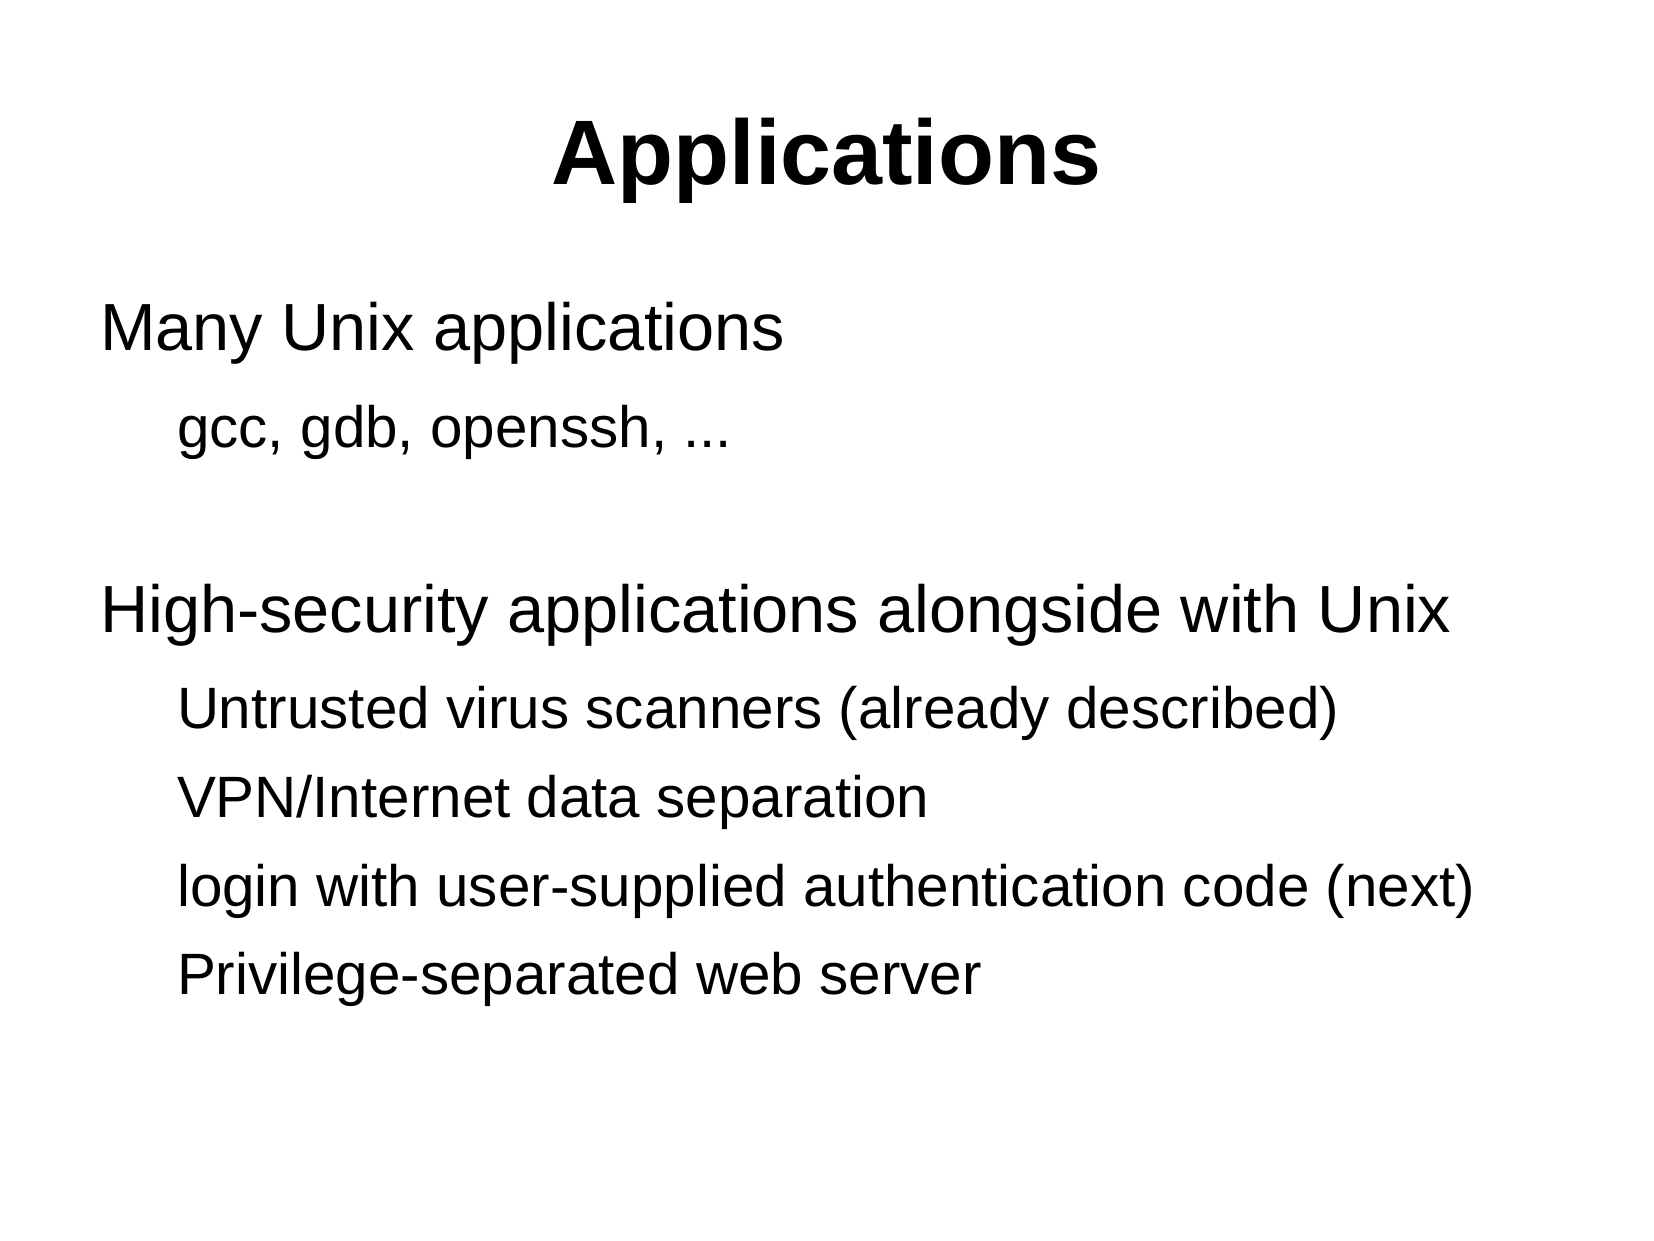

# Applications
Many Unix applications
gcc, gdb, openssh, ...
High-security applications alongside with Unix
Untrusted virus scanners (already described)
VPN/Internet data separation
login with user-supplied authentication code (next)
Privilege-separated web server